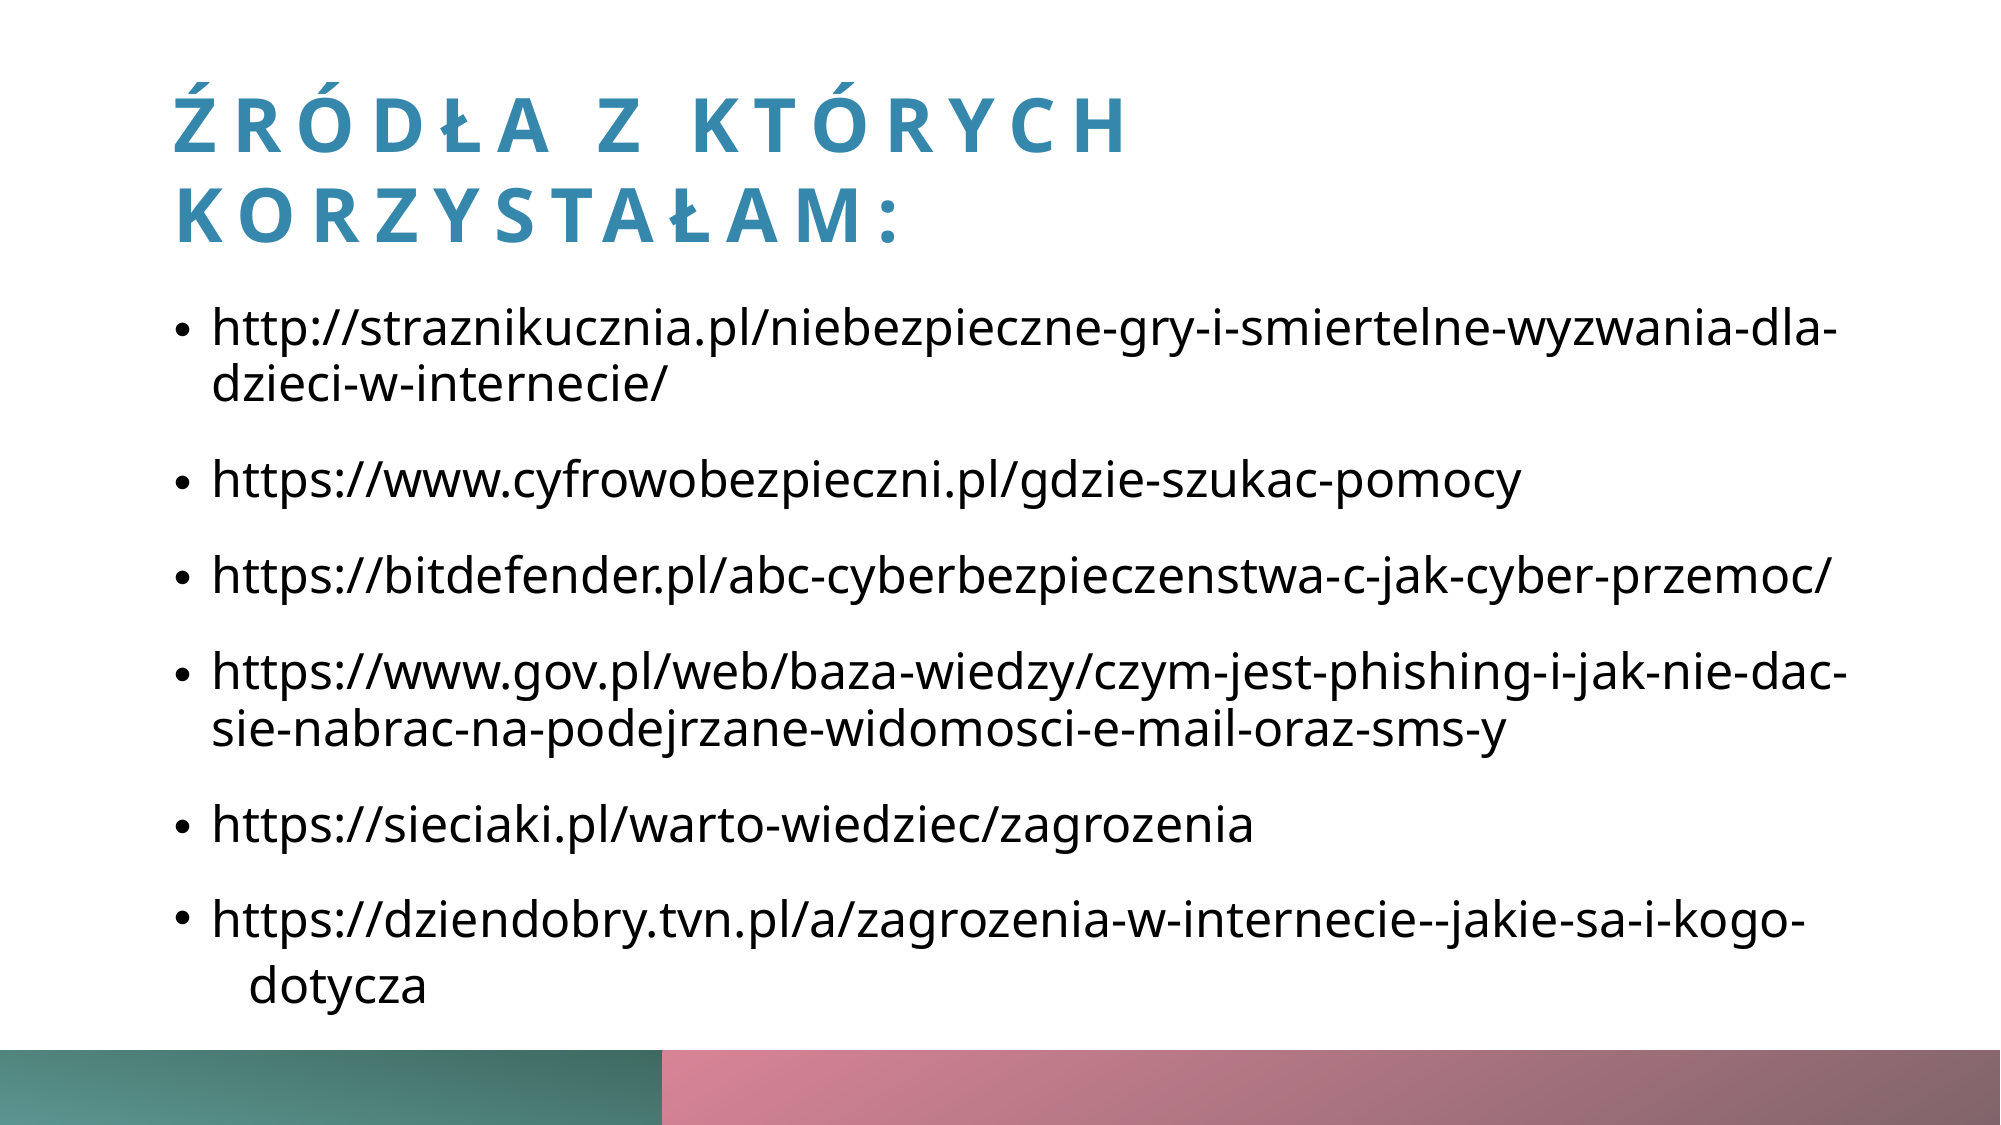

# Źródła z których korzystałam:
http://straznikucznia.pl/niebezpieczne-gry-i-smiertelne-wyzwania-dla-dzieci-w-internecie/
https://www.cyfrowobezpieczni.pl/gdzie-szukac-pomocy
https://bitdefender.pl/abc-cyberbezpieczenstwa-c-jak-cyber-przemoc/
https://www.gov.pl/web/baza-wiedzy/czym-jest-phishing-i-jak-nie-dac-sie-nabrac-na-podejrzane-widomosci-e-mail-oraz-sms-y
https://sieciaki.pl/warto-wiedziec/zagrozenia
https://dziendobry.tvn.pl/a/zagrozenia-w-internecie--jakie-sa-i-kogo-dotycza